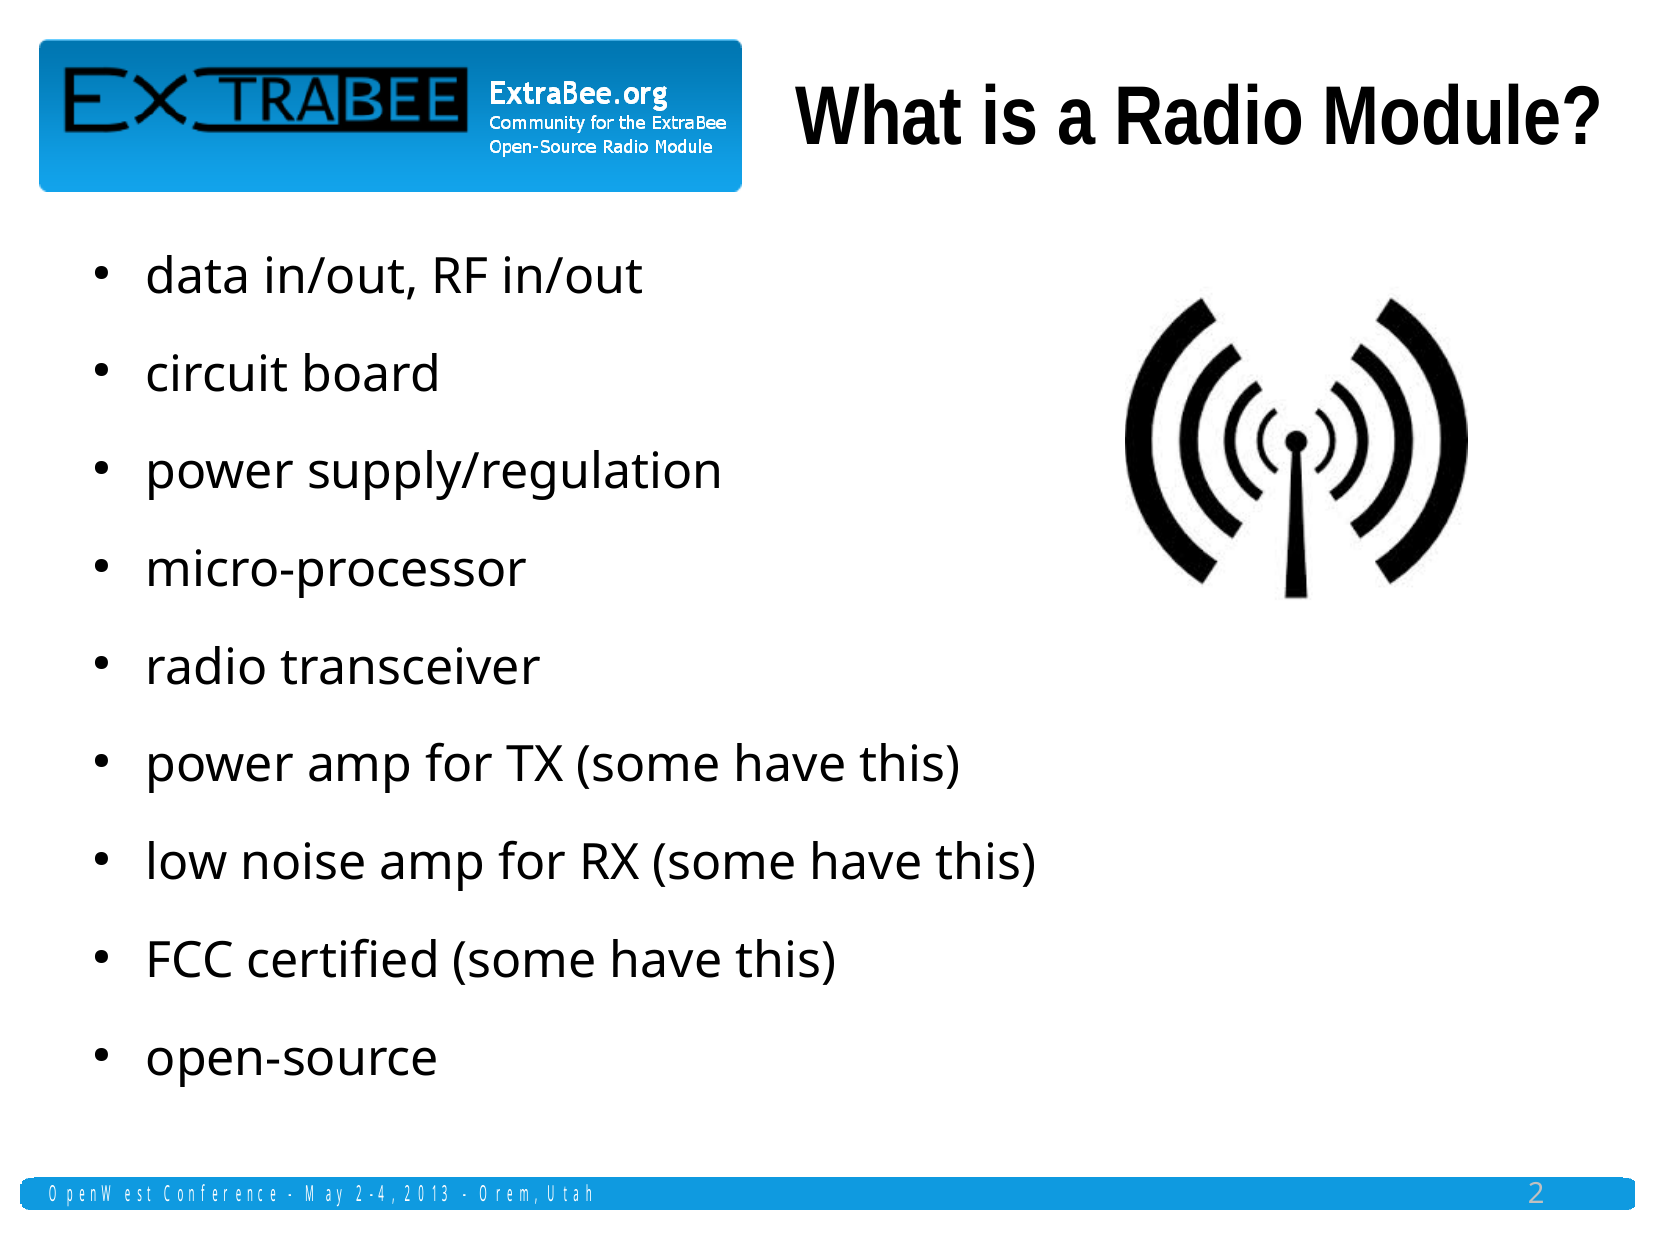

# What is a Radio Module?
data in/out, RF in/out
circuit board
power supply/regulation
micro-processor
radio transceiver
power amp for TX (some have this)
low noise amp for RX (some have this)
FCC certified (some have this)
open-source